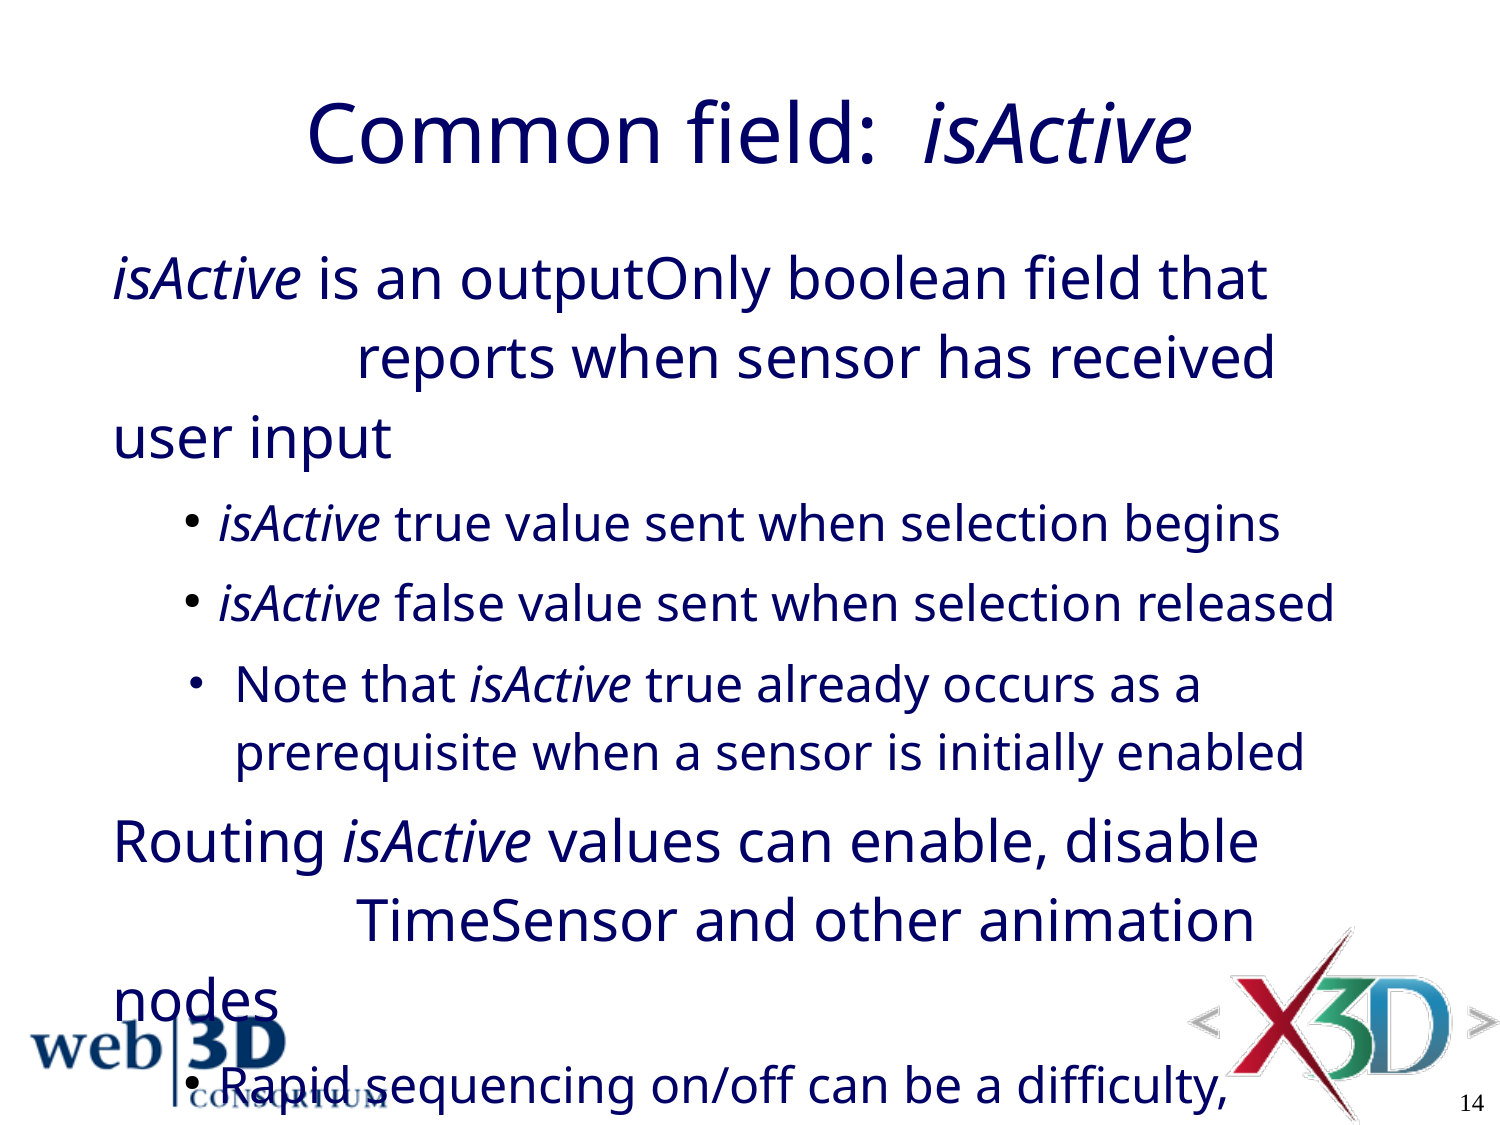

# Common field: isActive
isActive is an outputOnly boolean field that 		reports when sensor has received user input
isActive true value sent when selection begins
isActive false value sent when selection released
Note that isActive true already occurs as a prerequisite when a sensor is initially enabled
Routing isActive values can enable, disable 		TimeSensor and other animation nodes
Rapid sequencing on/off can be a difficulty, however
BooleanFilter, BooleanToggle, BooleanTrigger also useful: Chapter 9 Event Utilities and Scripting